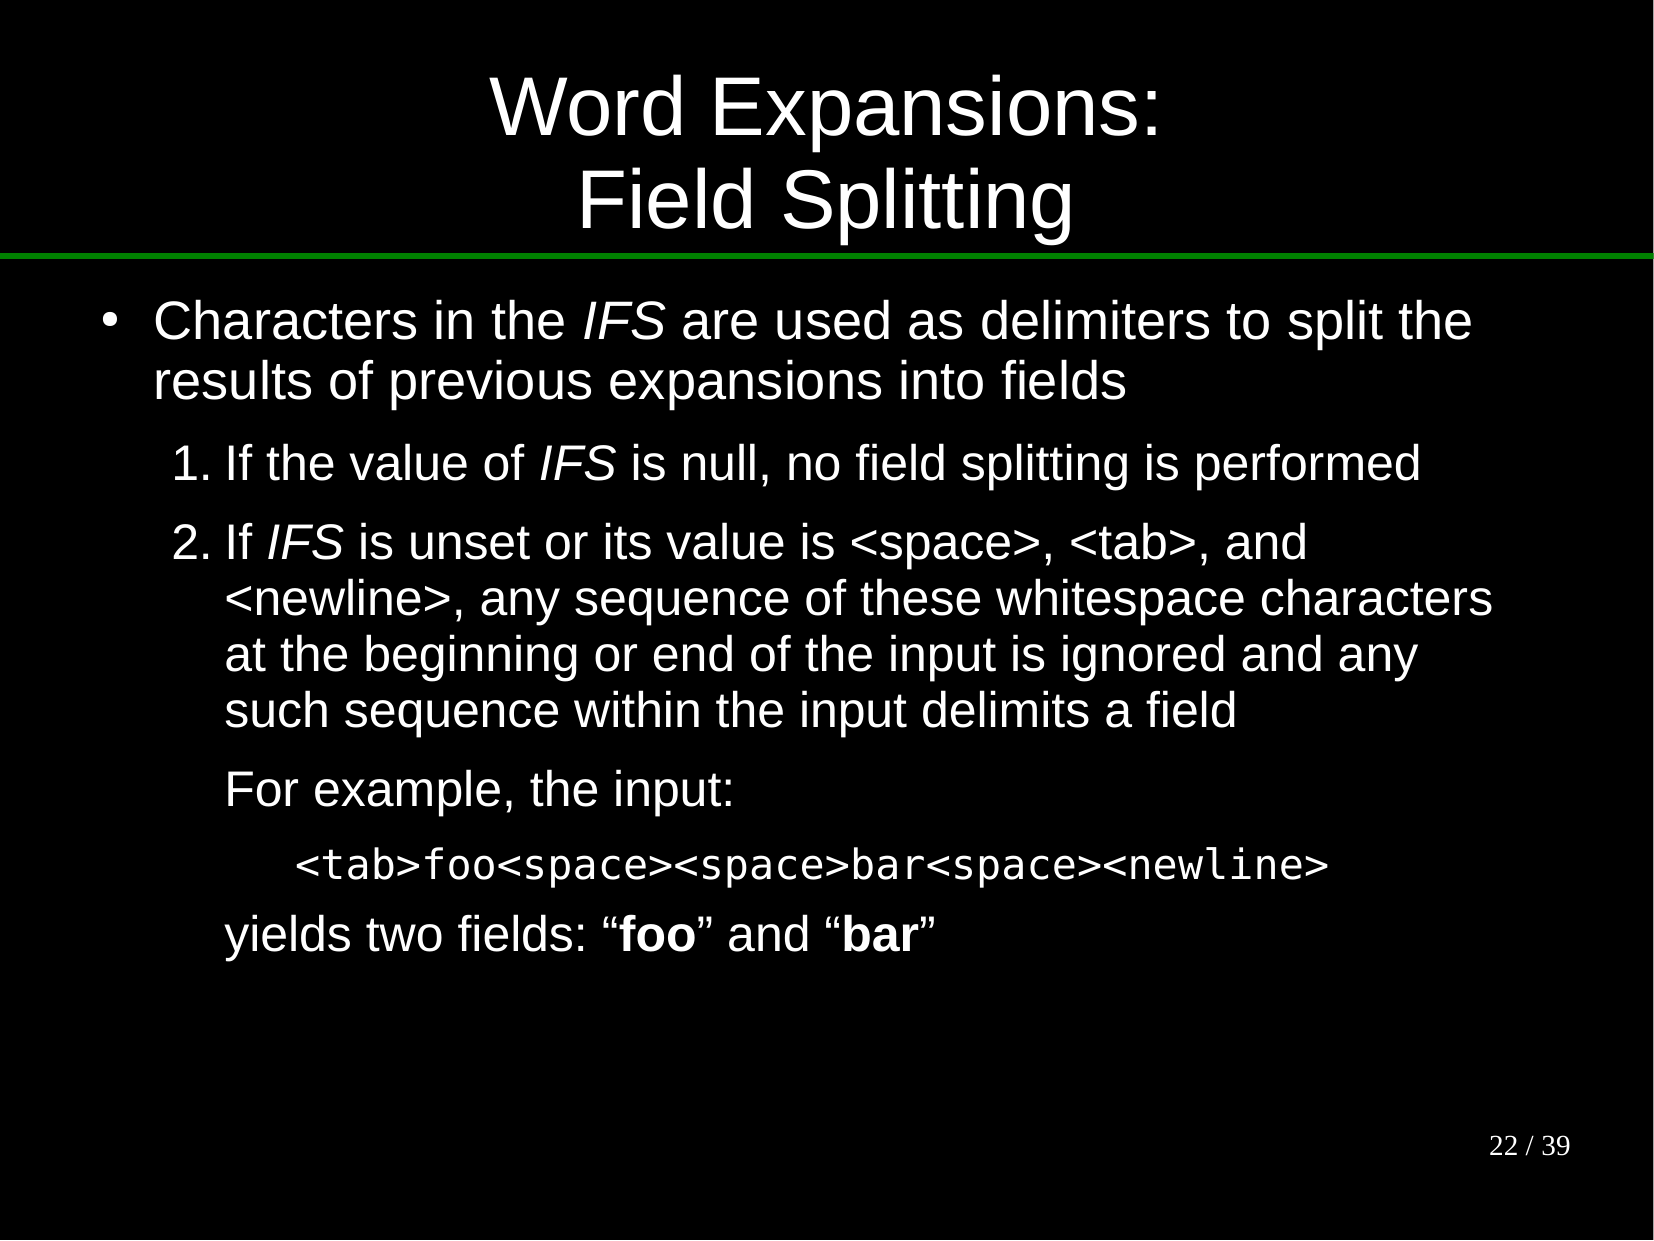

# Word Expansions: Field Splitting
Characters in the IFS are used as delimiters to split the results of previous expansions into fields
If the value of IFS is null, no field splitting is performed
If IFS is unset or its value is <space>, <tab>, and <newline>, any sequence of these whitespace characters at the beginning or end of the input is ignored and any such sequence within the input delimits a field
For example, the input:
<tab>foo<space><space>bar<space><newline>
yields two fields: “foo” and “bar”
22